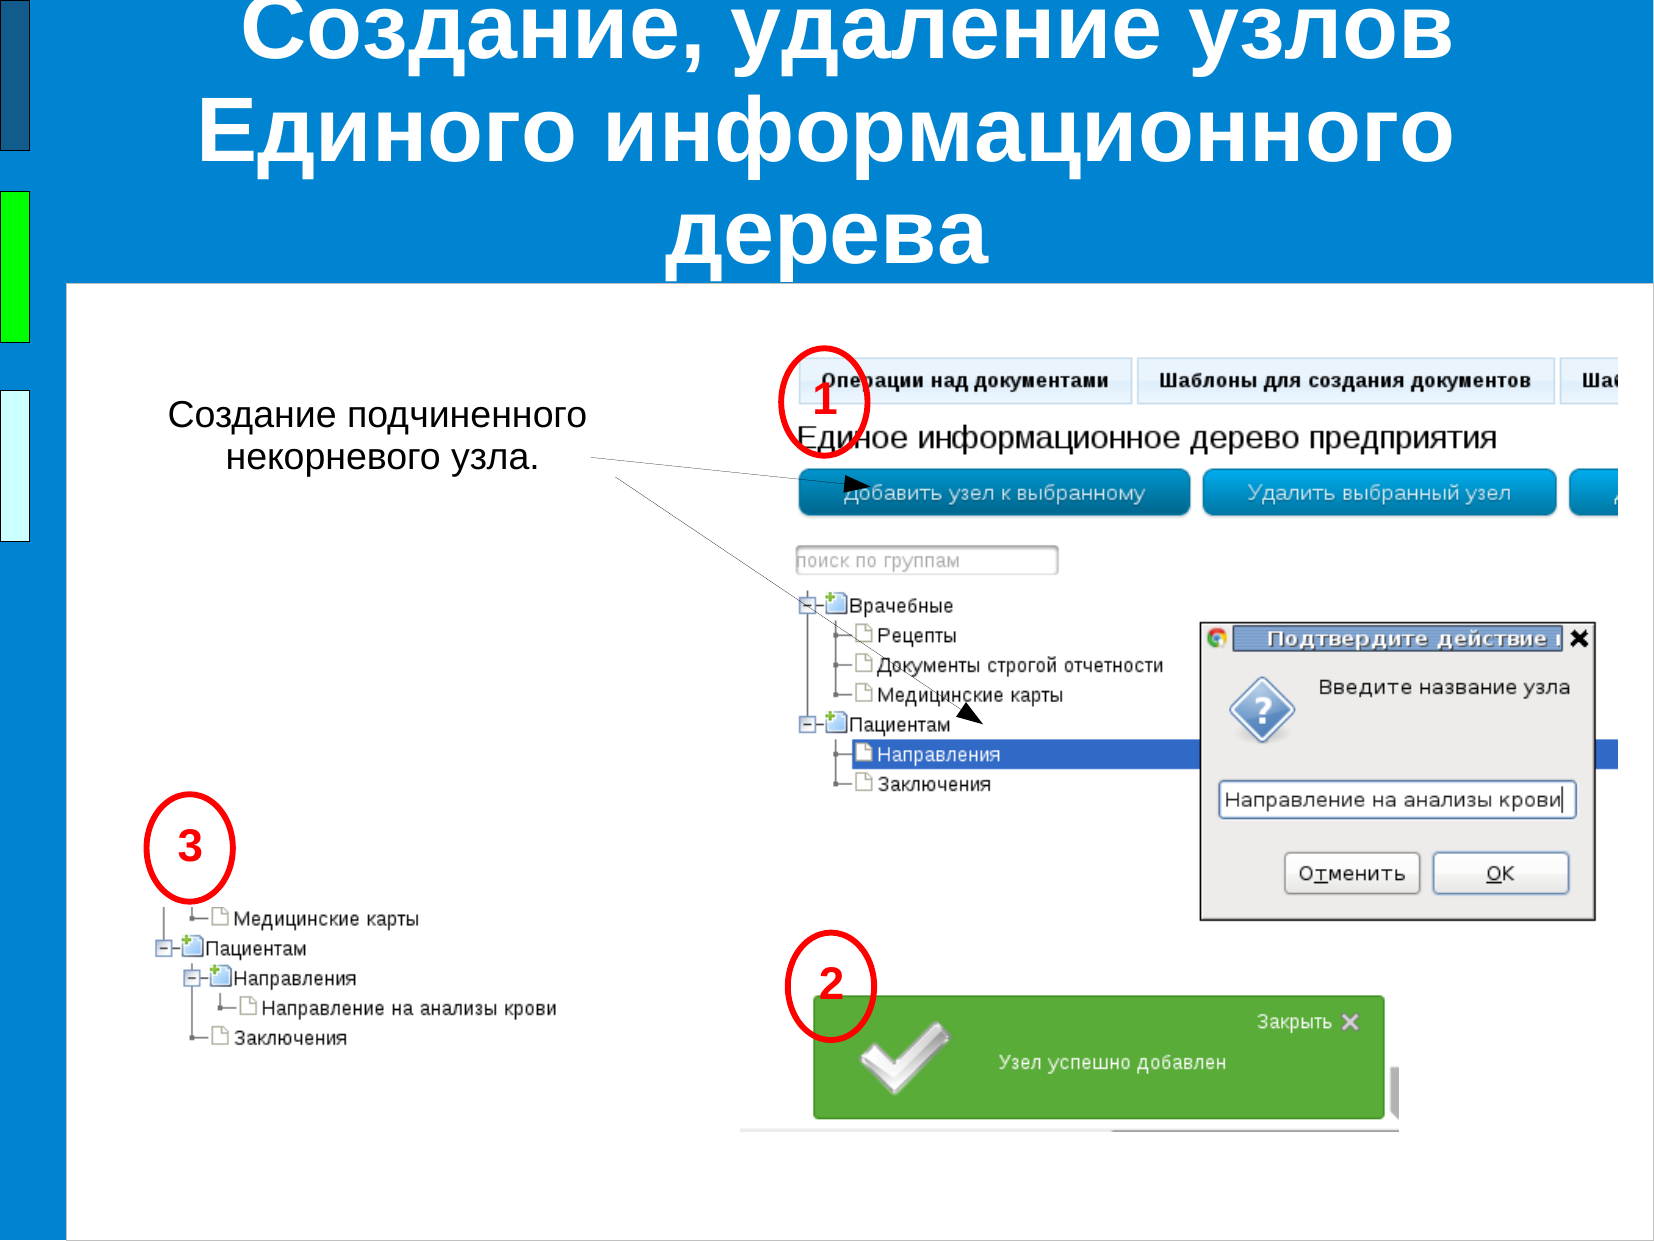

# Создание, удаление узлов Единого информационного дерева
1
Создание подчиненного
некорневого узла.
3
2
ООО "Альфа-Интегрум", 2013г.